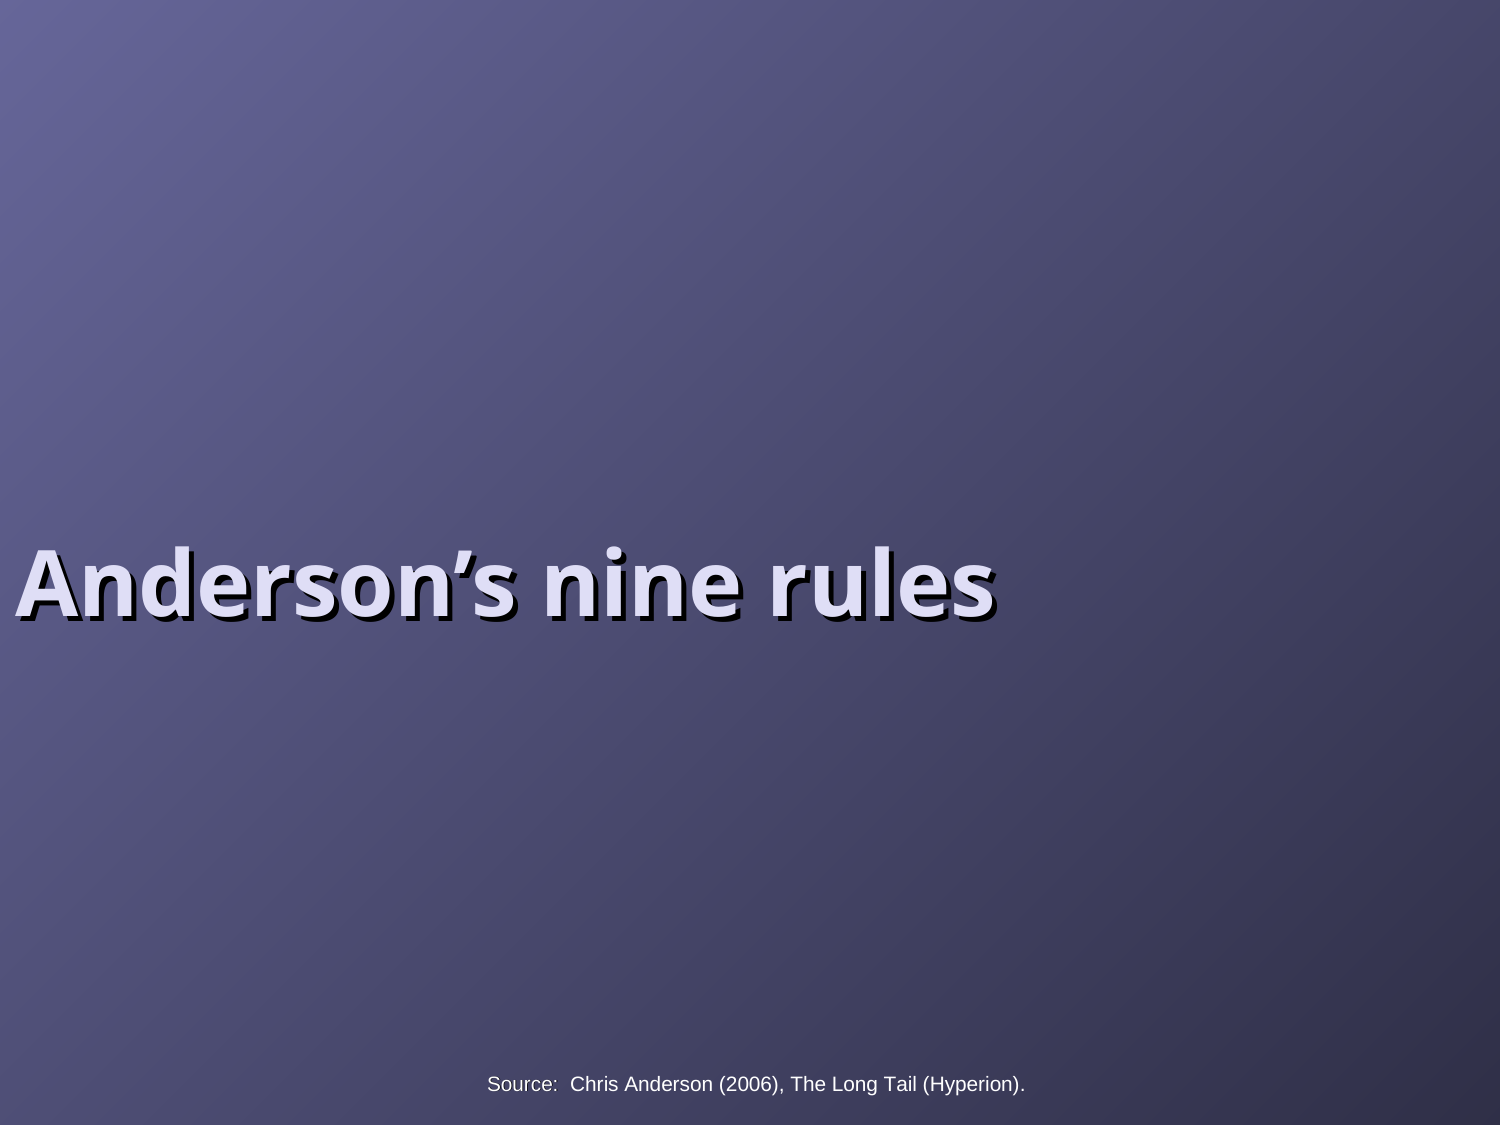

# Anderson’s nine rules
Source: Chris Anderson (2006), The Long Tail (Hyperion).